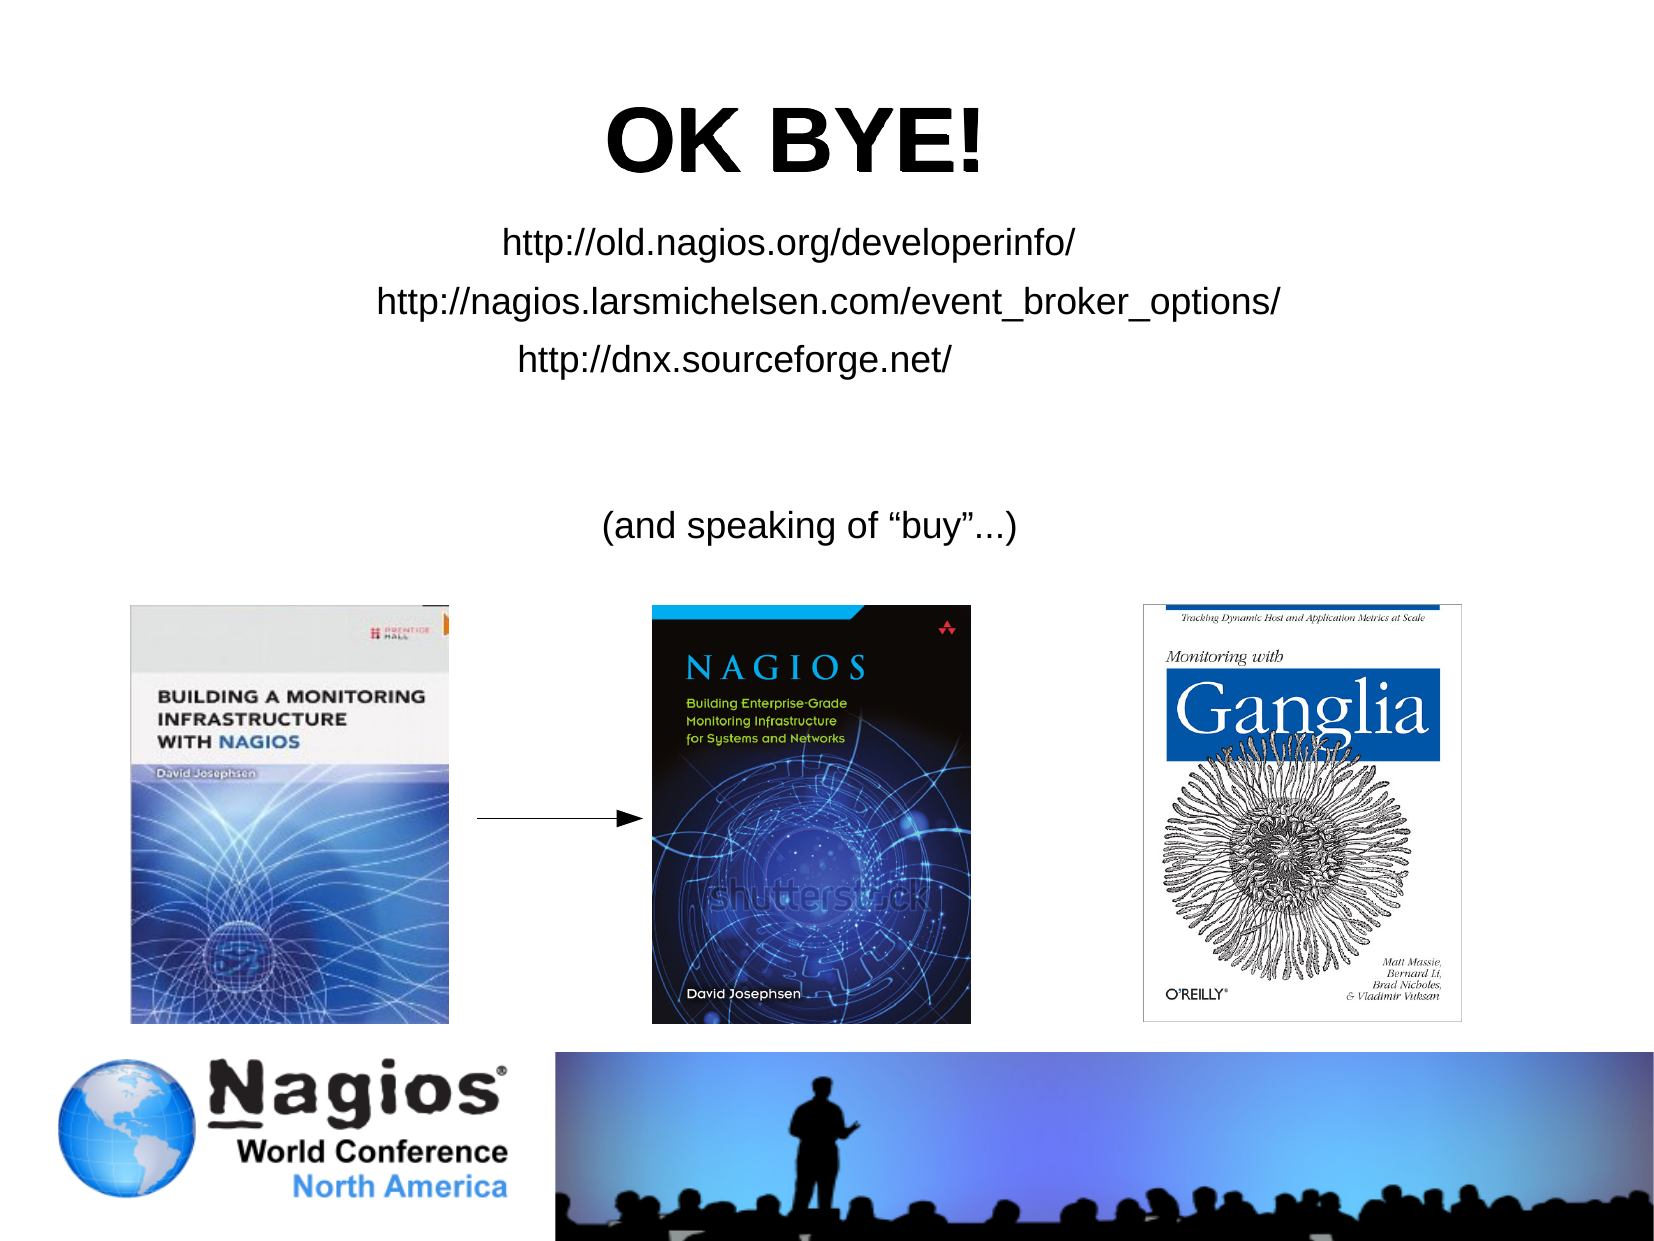

# OK BYE!
http://old.nagios.org/developerinfo/
http://nagios.larsmichelsen.com/event_broker_options/
http://dnx.sourceforge.net/
(and speaking of “buy”...)
2011
Nagios World Conference
12